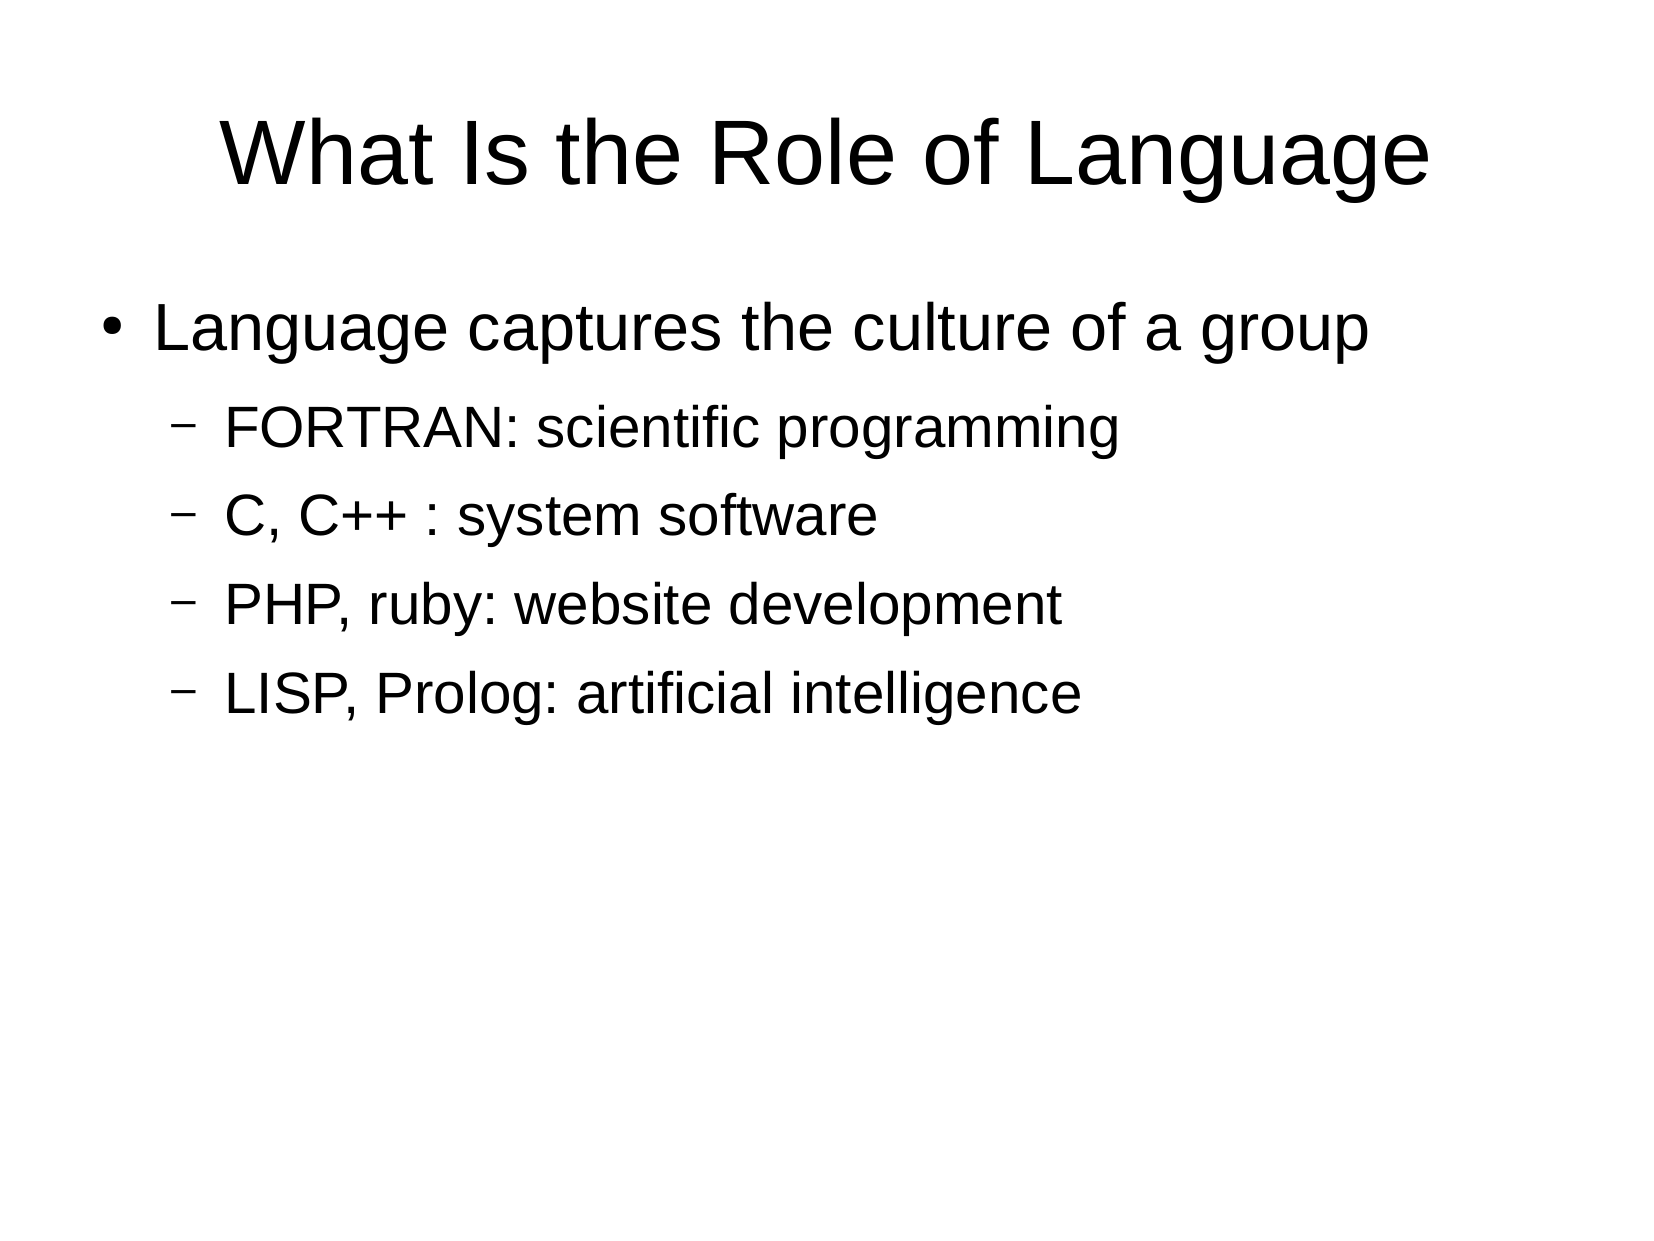

# What Is the Role of Language
Language captures the culture of a group
FORTRAN: scientific programming
C, C++ : system software
PHP, ruby: website development
LISP, Prolog: artificial intelligence